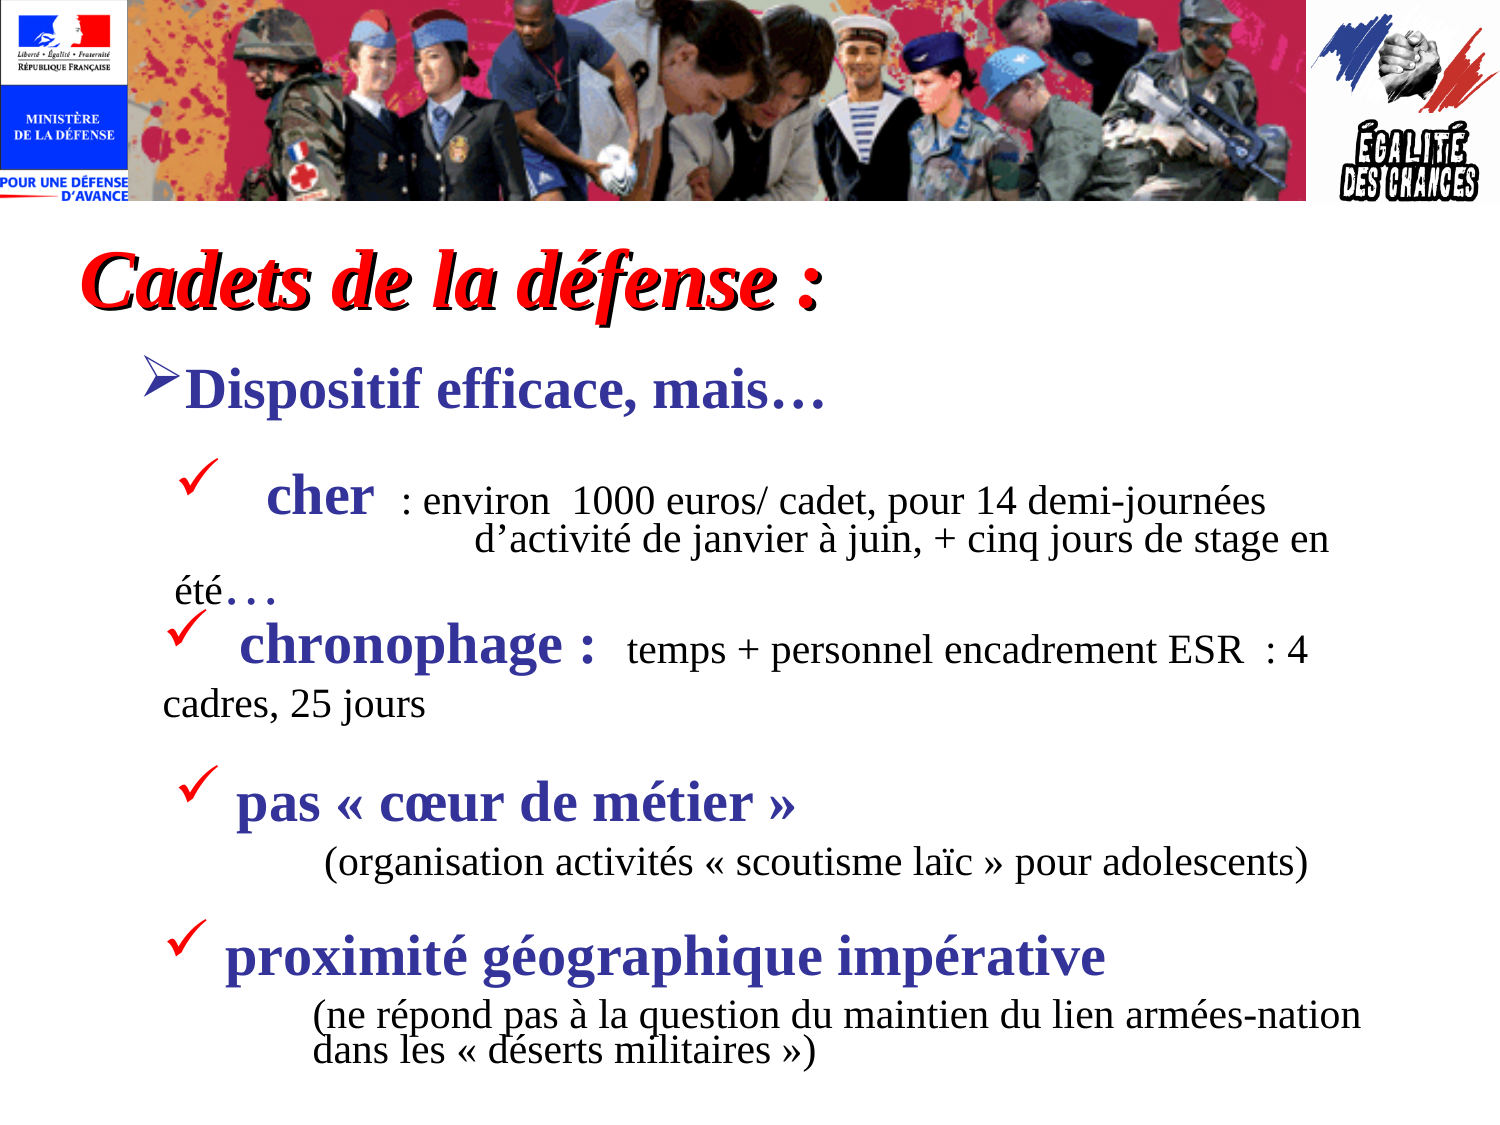

Cadets de la défense :
Dispositif efficace, mais…
 cher : environ 1000 euros/ cadet, pour 14 demi-journées 			d’activité de janvier à juin, + cinq jours de stage en été…
 chronophage : temps + personnel encadrement ESR : 4 cadres, 25 jours
 pas « cœur de métier »
	(organisation activités « scoutisme laïc » pour adolescents)
 proximité géographique impérative
(ne répond pas à la question du maintien du lien armées-nation dans les « déserts militaires »)